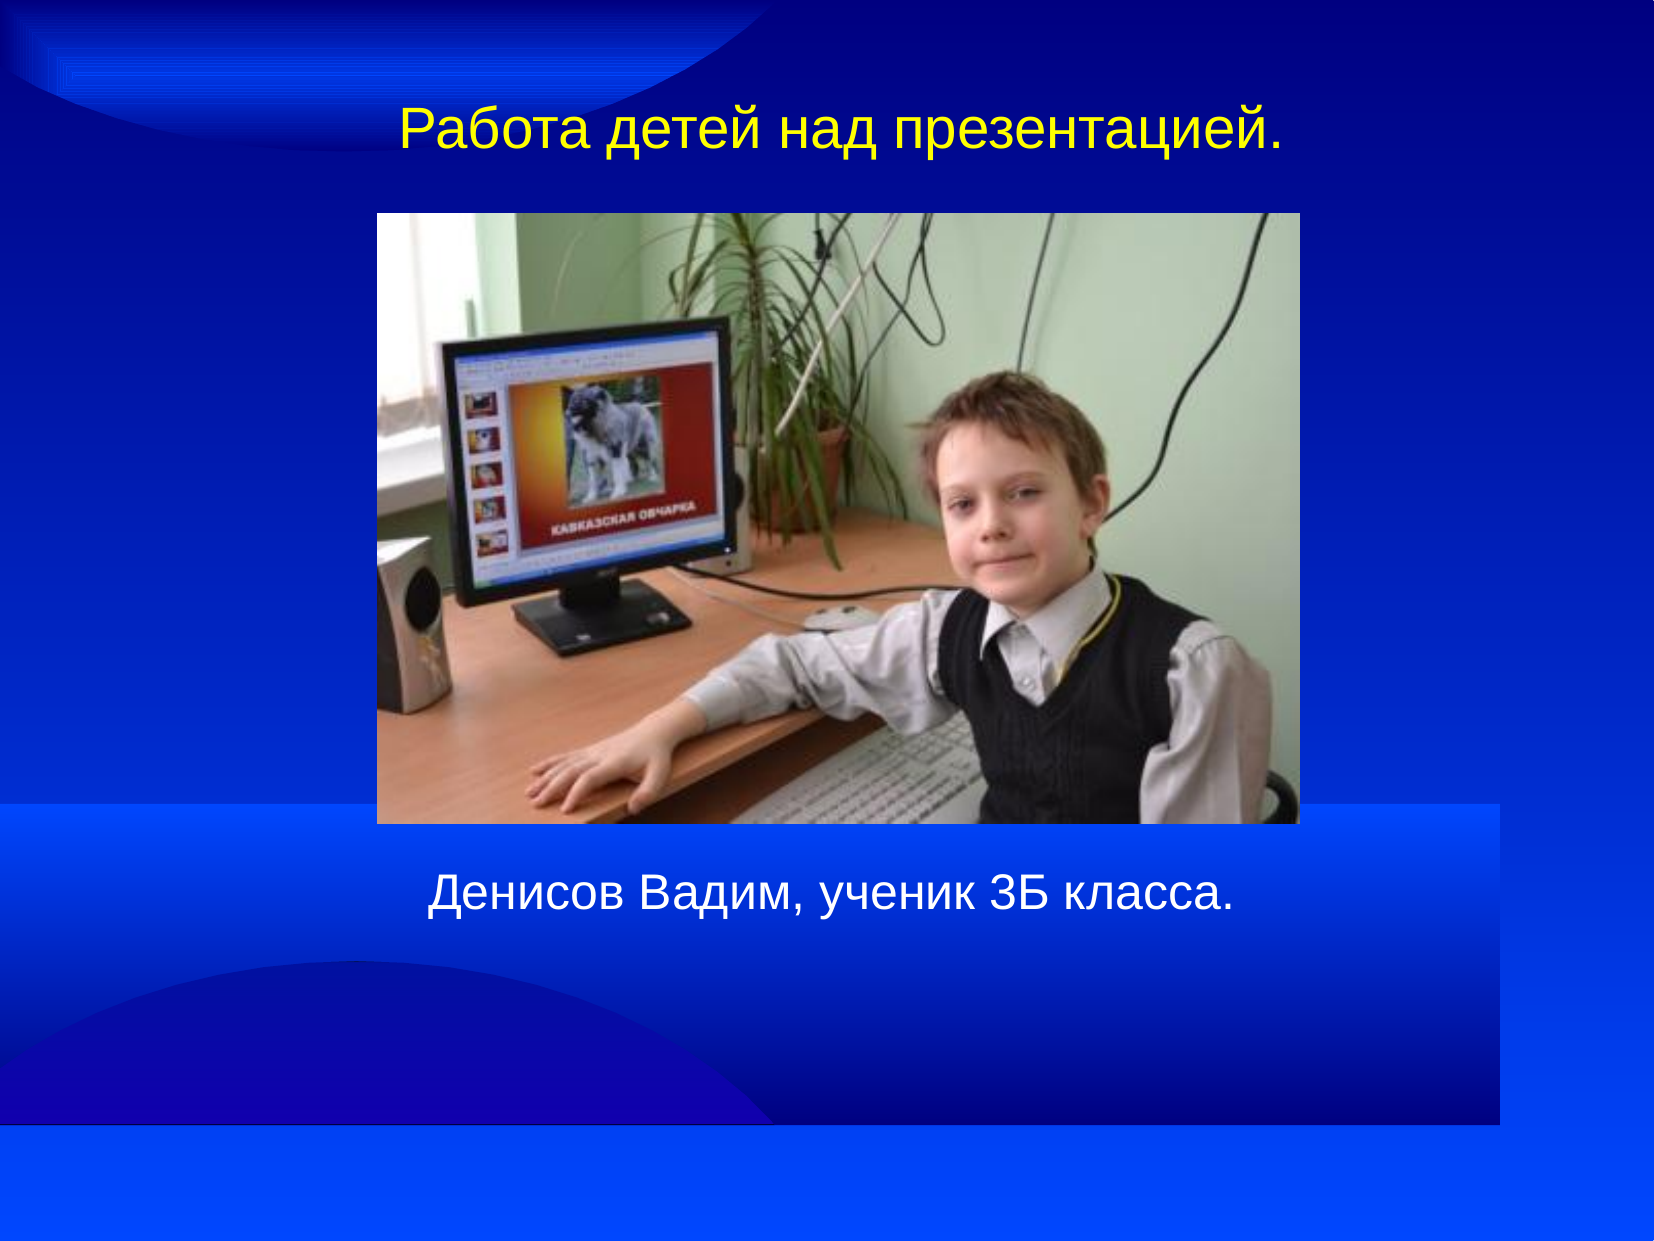

Работа детей над презентацией.
Денисов Вадим, ученик 3Б класса.